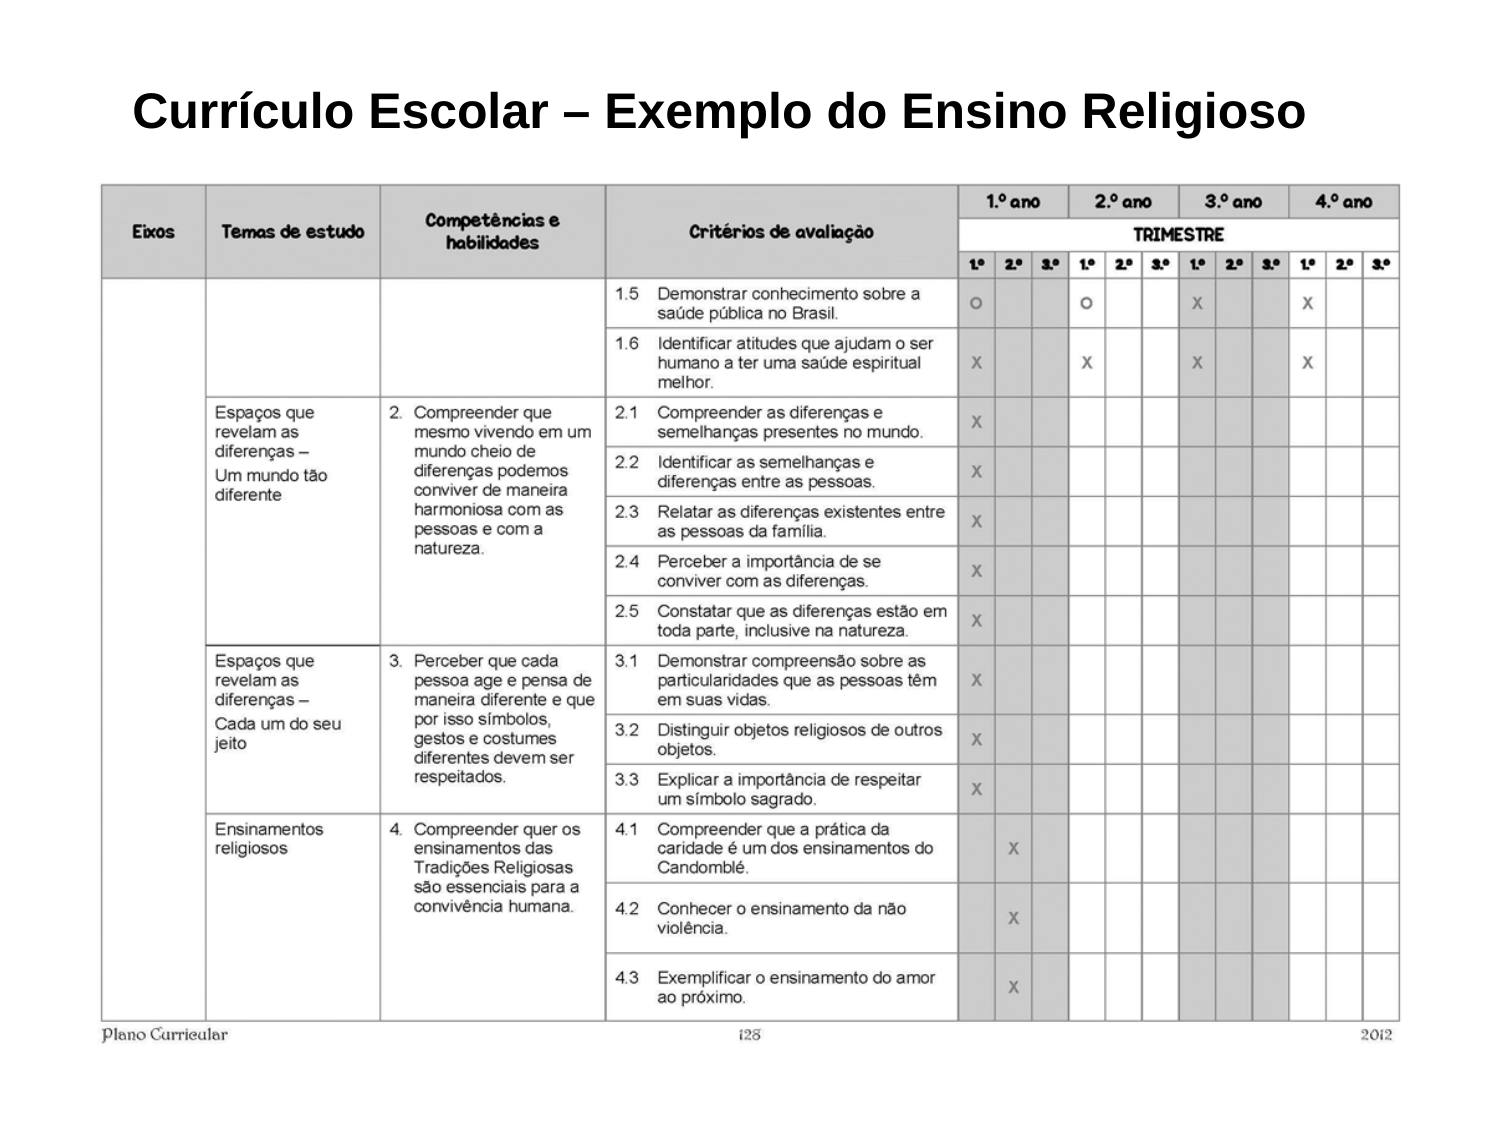

Currículo Escolar – Exemplo do Ensino Religioso